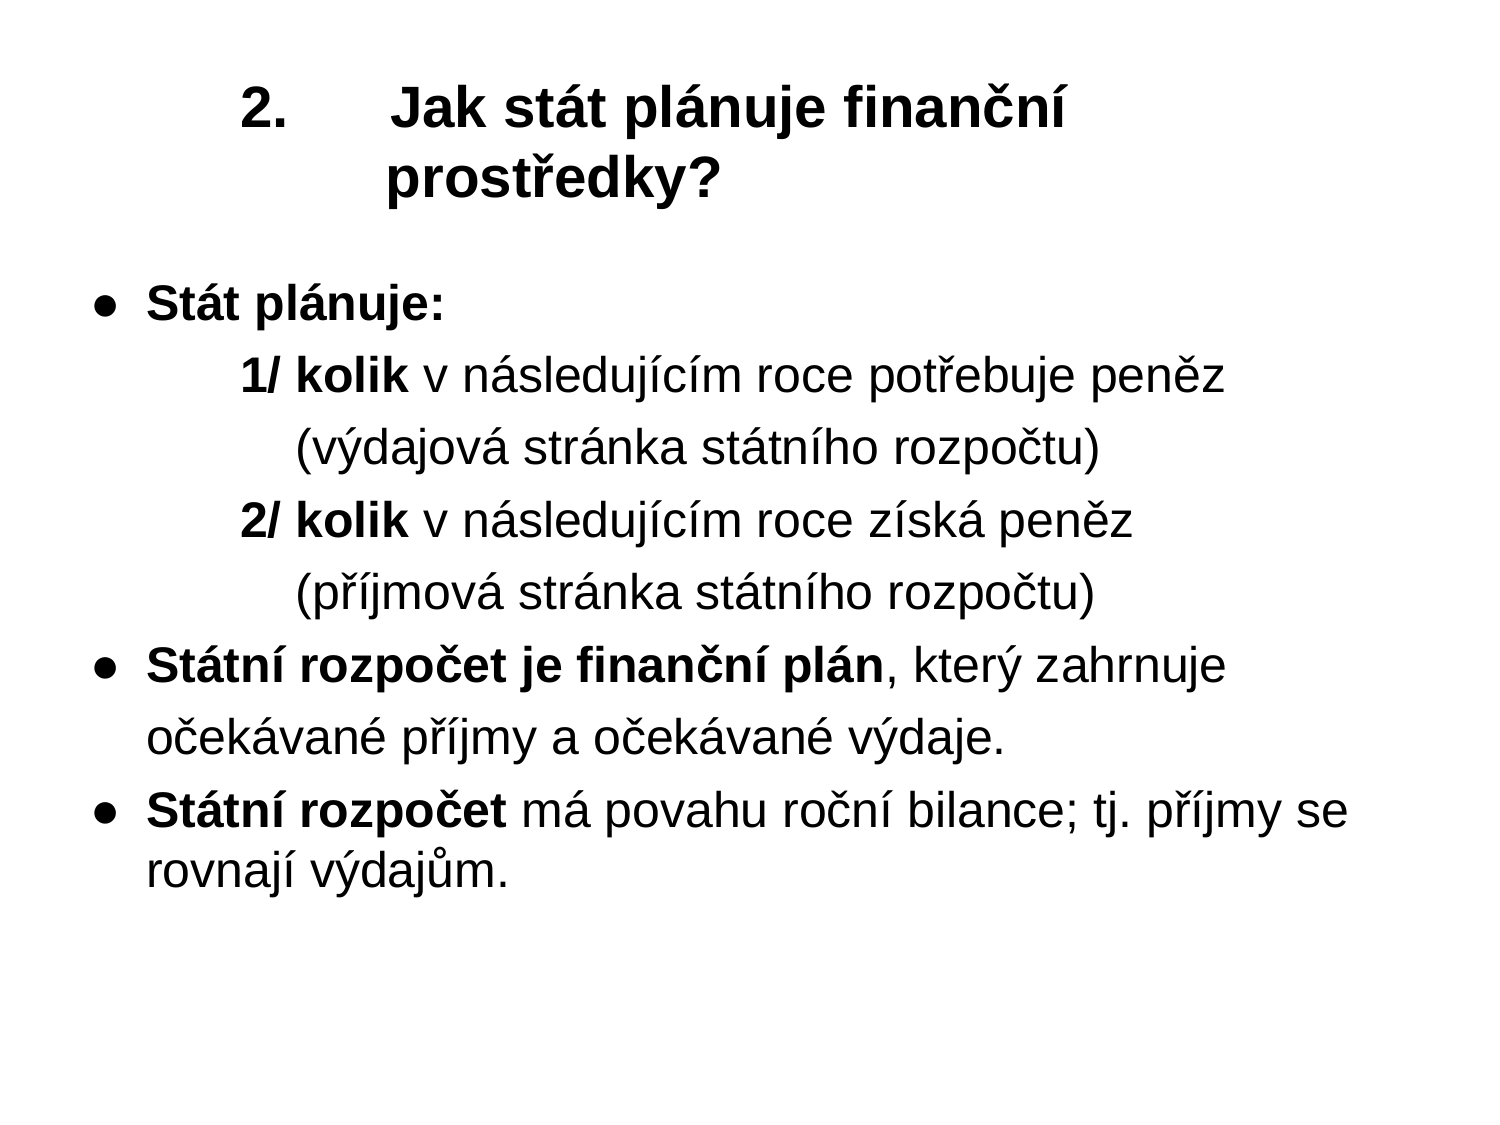

# 2.	Jak stát plánuje finanční 			 prostředky?
●	Stát plánuje:
		1/ kolik v následujícím roce potřebuje peněz
		 (výdajová stránka státního rozpočtu)
		2/ kolik v následujícím roce získá peněz
		 (příjmová stránka státního rozpočtu)
●	Státní rozpočet je finanční plán, který zahrnuje
 očekávané příjmy a očekávané výdaje.
●	Státní rozpočet má povahu roční bilance; tj. příjmy se rovnají výdajům.